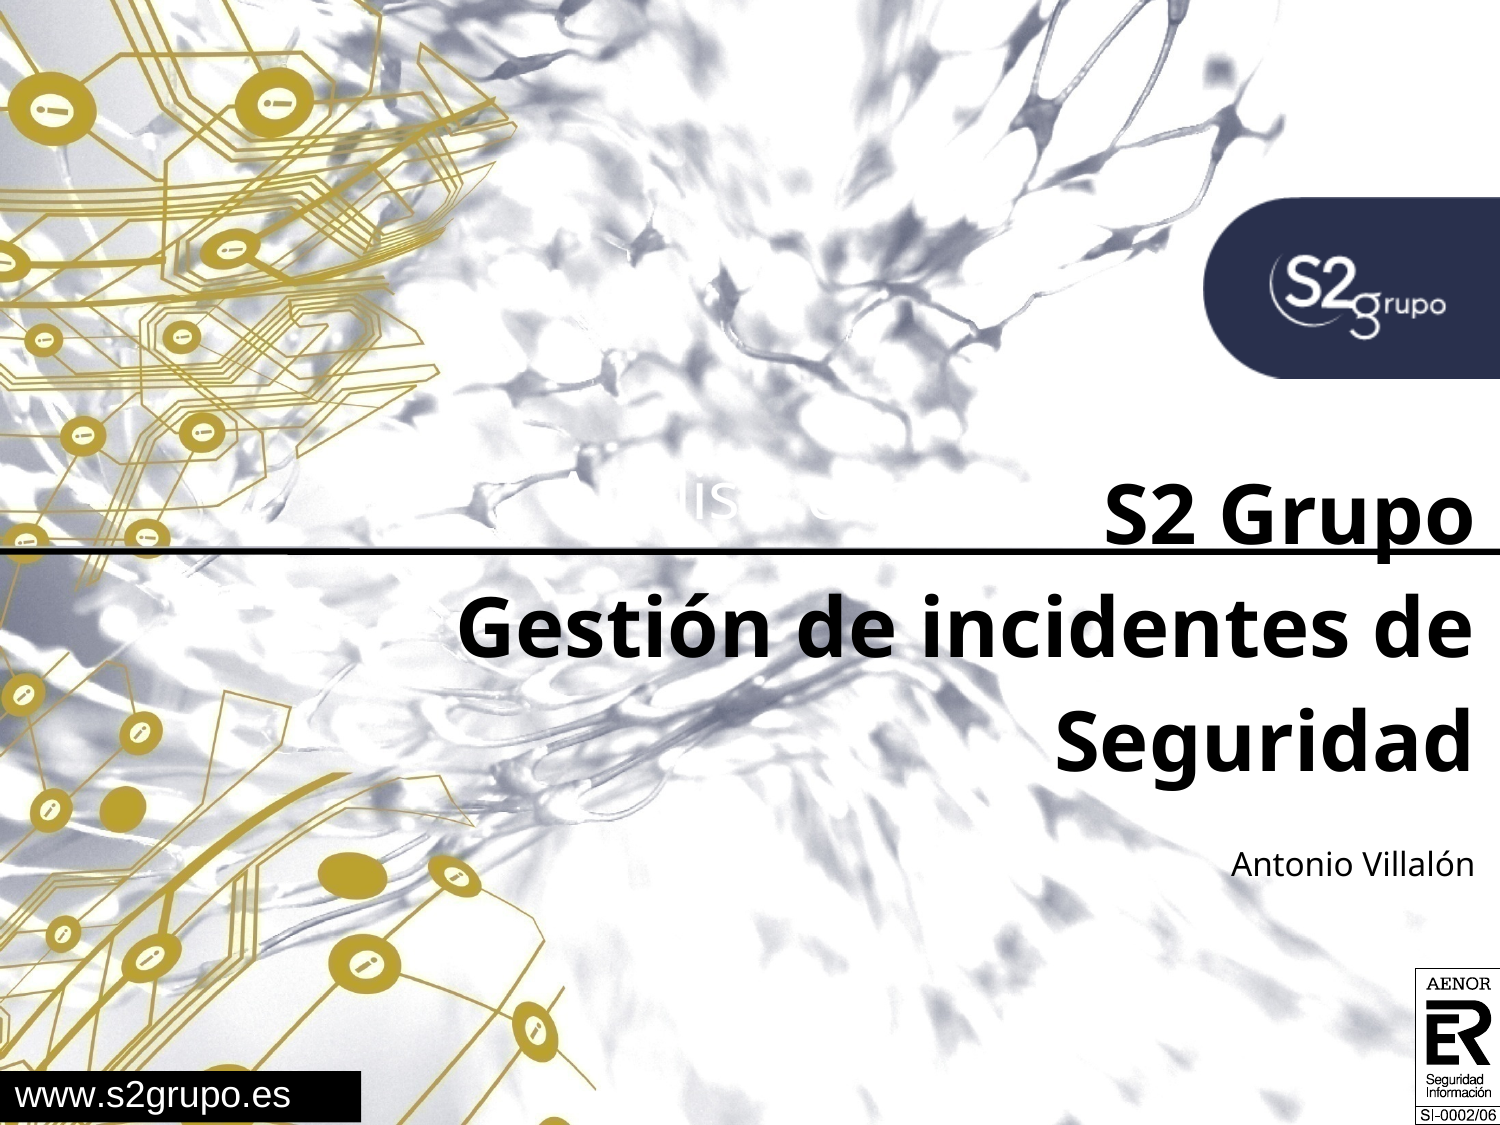

S2 Grupo
Gestión de incidentes de Seguridad
Antonio Villalón